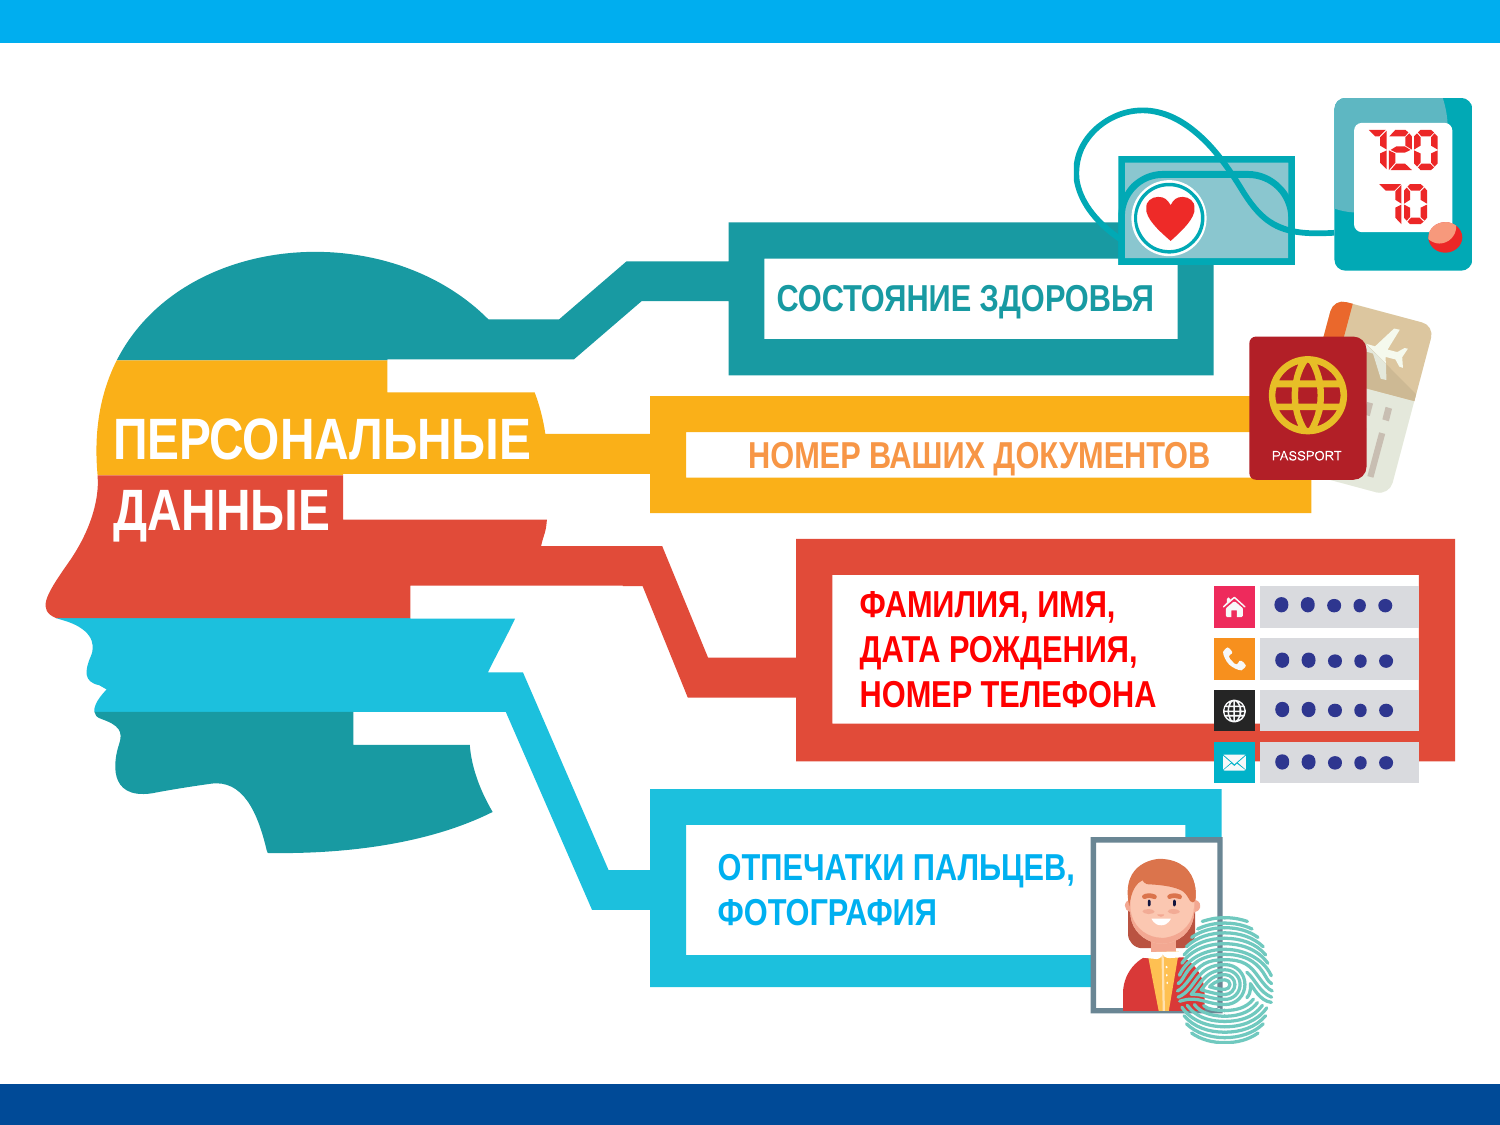

СОСТОЯНИЕ ЗДОРОВЬЯ
ПЕРСОНАЛЬНЫЕ
ДАННЫЕ
НОМЕР ВАШИХ ДОКУМЕНТОВ
ФАМИЛИЯ, ИМЯ,
ДАТА РОЖДЕНИЯ,
НОМЕР ТЕЛЕФОНА
ОТПЕЧАТКИ ПАЛЬЦЕВ,
ФОТОГРАФИЯ